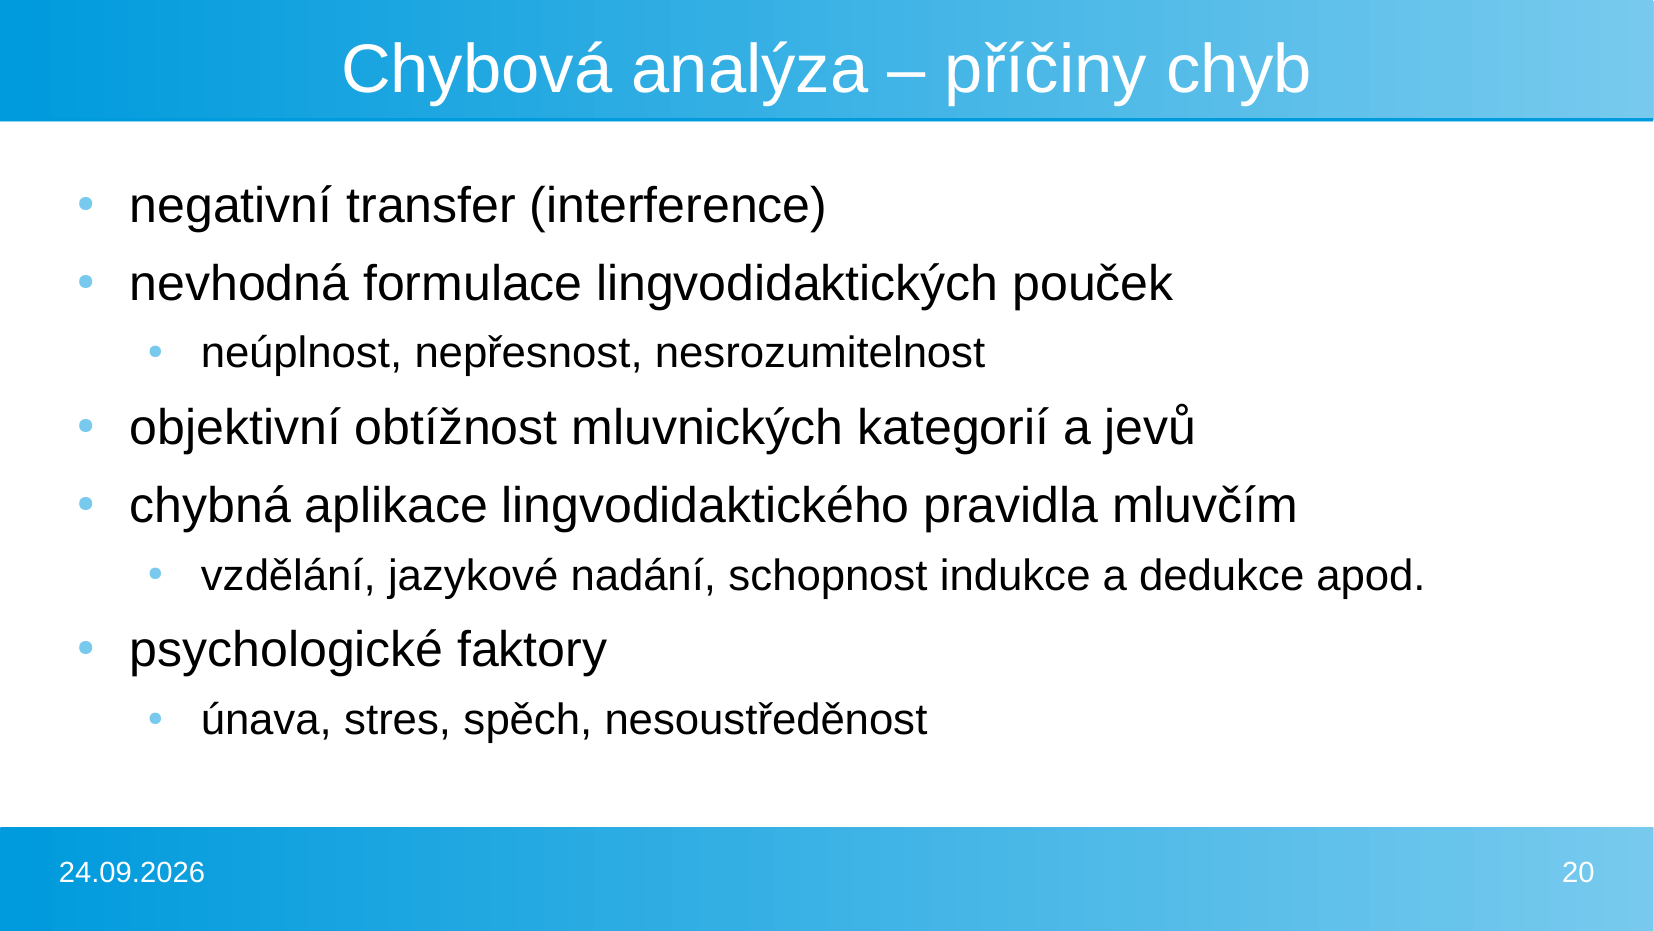

# Chybová analýza – příčiny chyb
negativní transfer (interference)
nevhodná formulace lingvodidaktických pouček
neúplnost, nepřesnost, nesrozumitelnost
objektivní obtížnost mluvnických kategorií a jevů
chybná aplikace lingvodidaktického pravidla mluvčím
vzdělání, jazykové nadání, schopnost indukce a dedukce apod.
psychologické faktory
únava, stres, spěch, nesoustředěnost
20